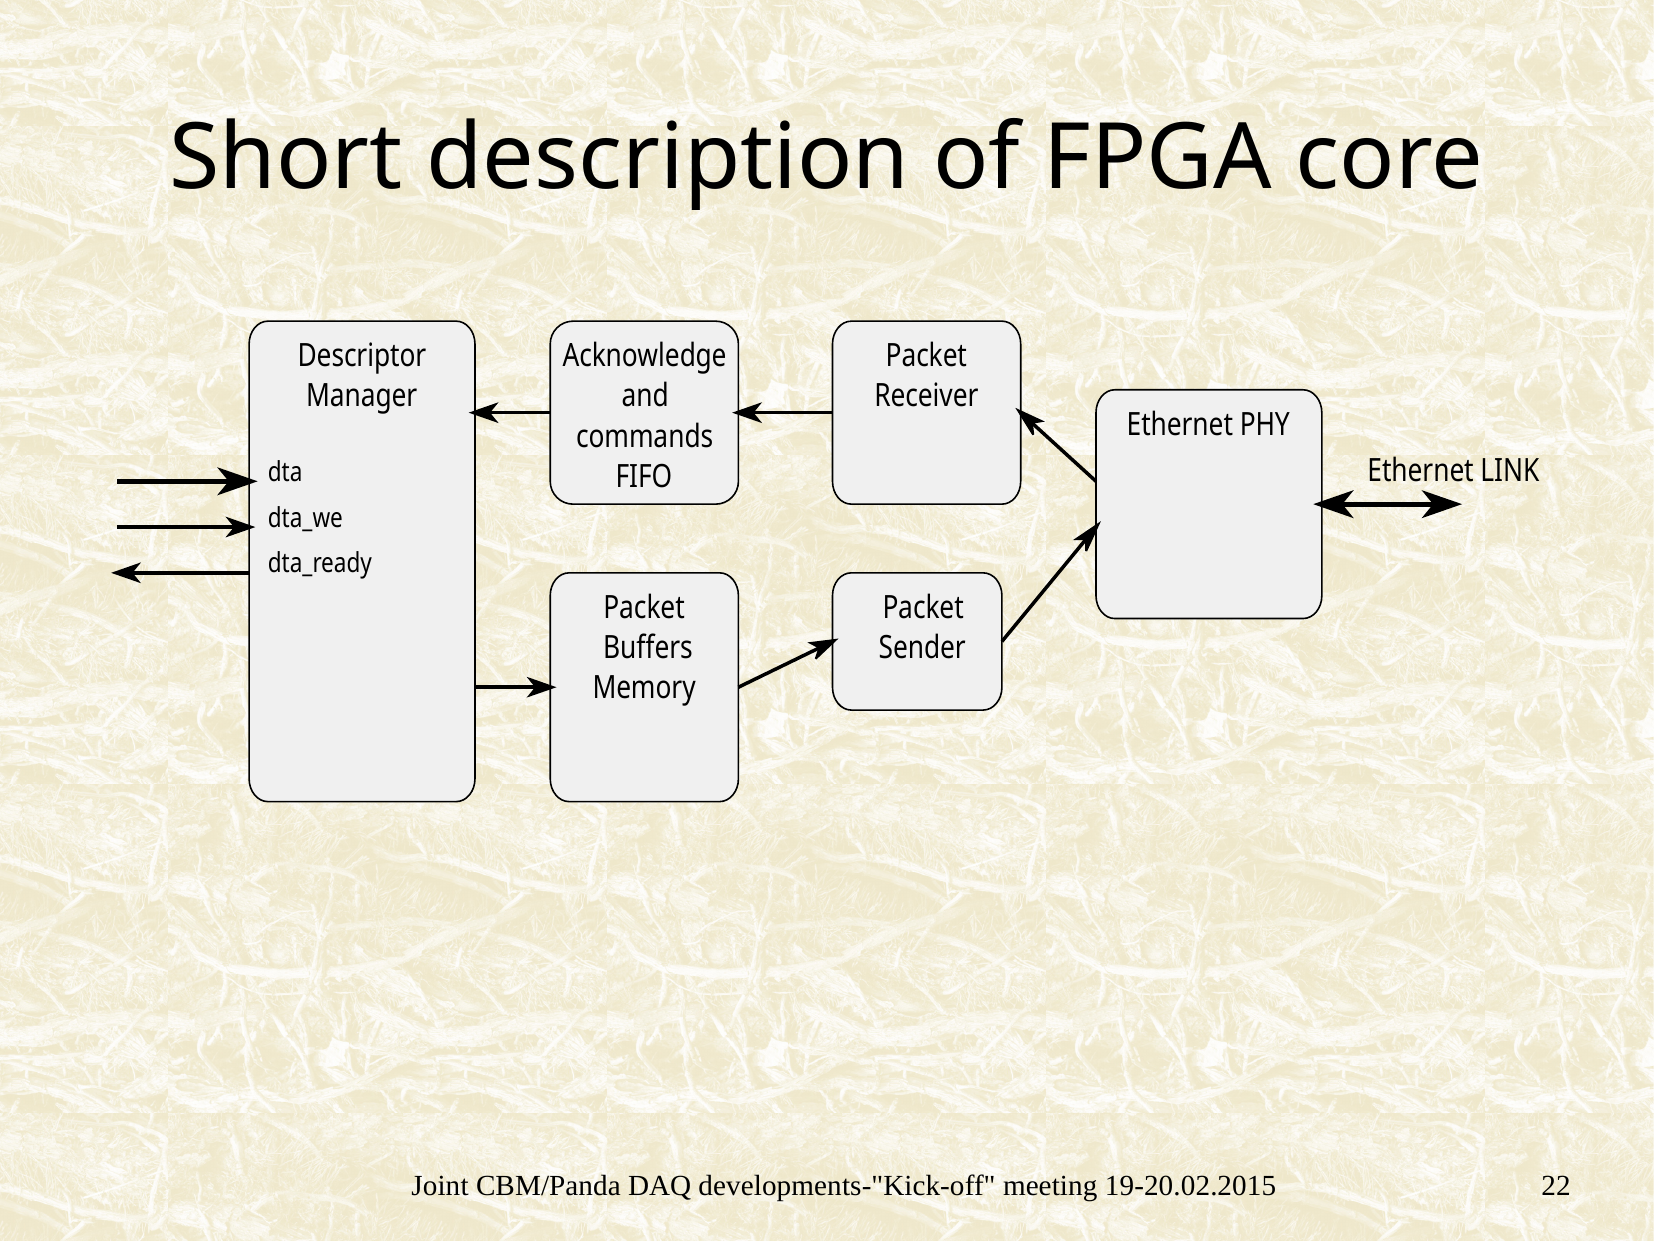

# Short description of FPGA core
Joint CBM/Panda DAQ developments-"Kick-off" meeting 19-20.02.2015
22